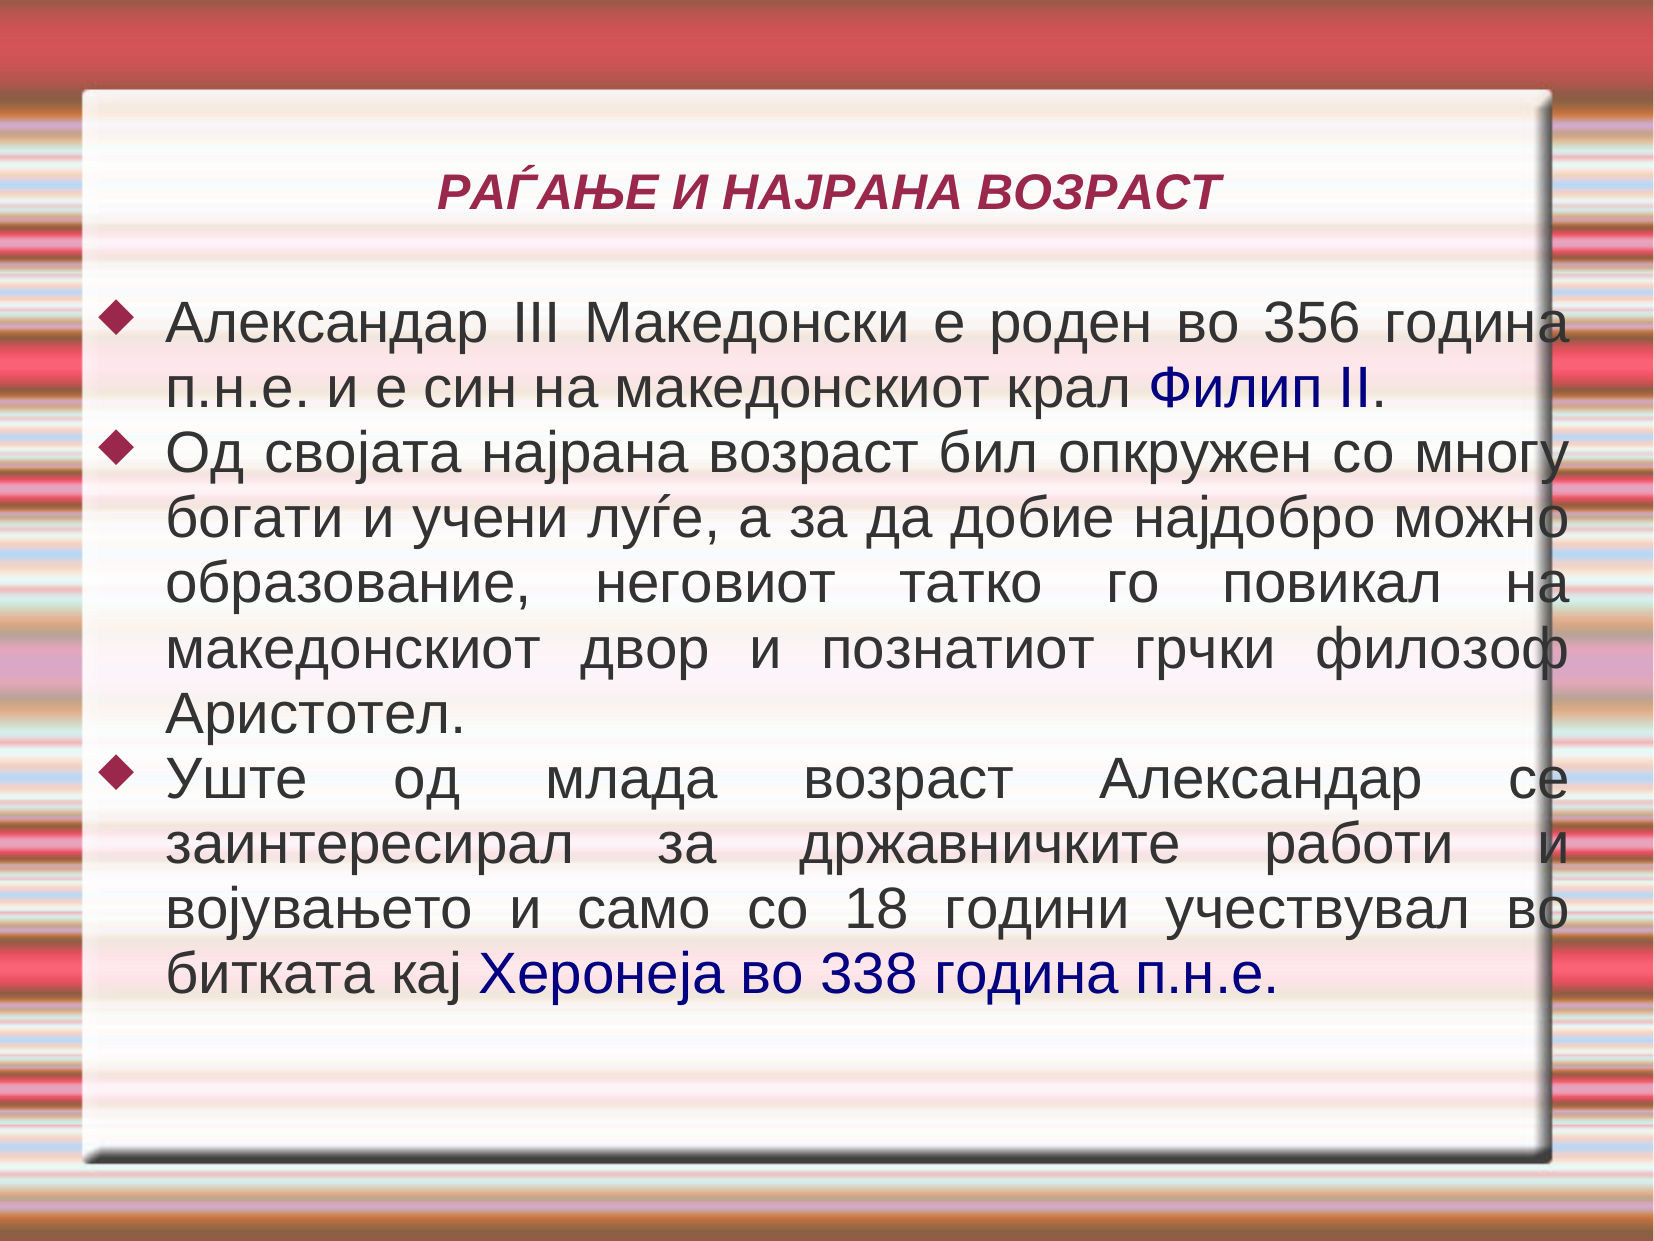

# РАЃАЊЕ И НАЈРАНА ВОЗРАСТ
Александар III Македонски е роден во 356 година п.н.е. и е син на македонскиот крал Филип II.
Од својата најрана возраст бил опкружен со многу богати и учени луѓе, а за да добие најдобро можно образование, неговиот татко го повикал на македонскиот двор и познатиот грчки филозоф Аристотел.
Уште од млада возраст Александар се заинтересирал за државничките работи и војувањето и само со 18 години учествувал во битката кај Херонеја во 338 година п.н.е.